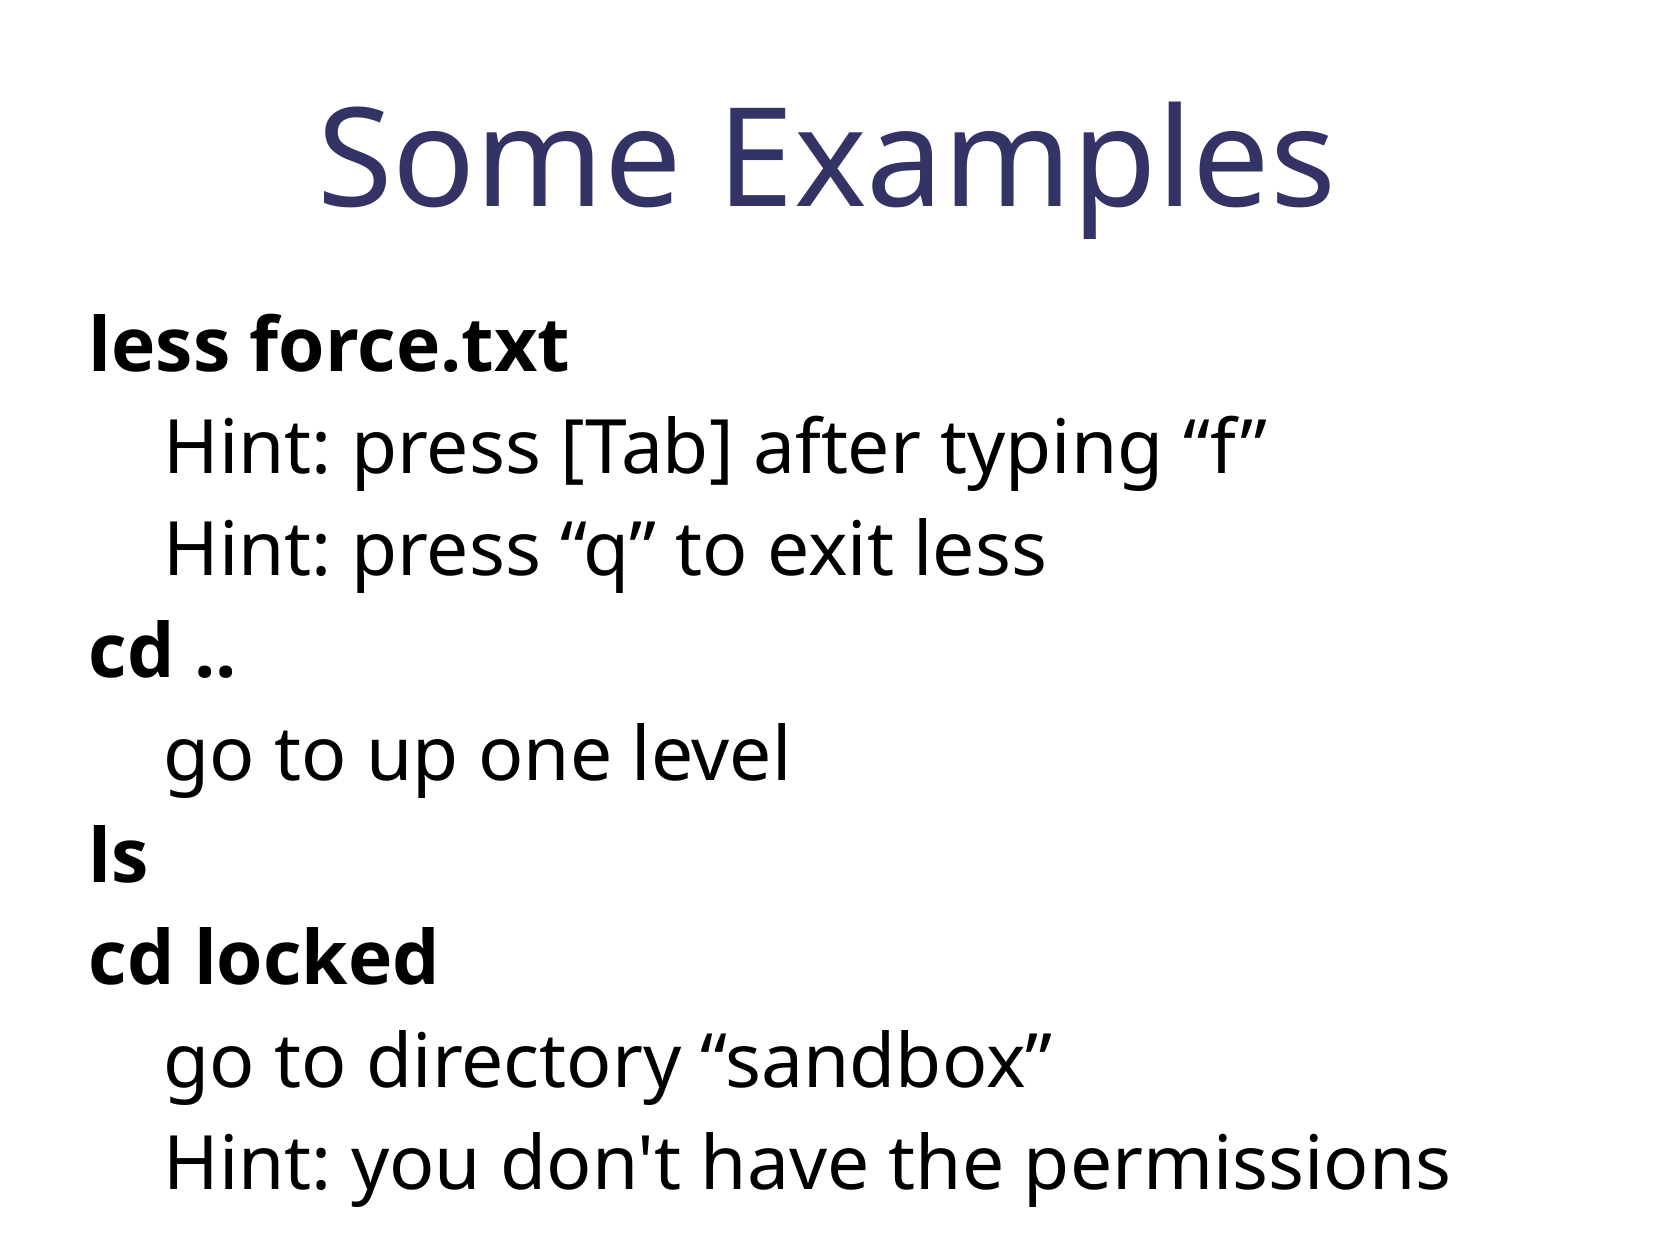

# Some Examples
less force.txt
	Hint: press [Tab] after typing “f”
	Hint: press “q” to exit less
cd ..
	go to up one level
ls
cd locked
	go to directory “sandbox”
	Hint: you don't have the permissions